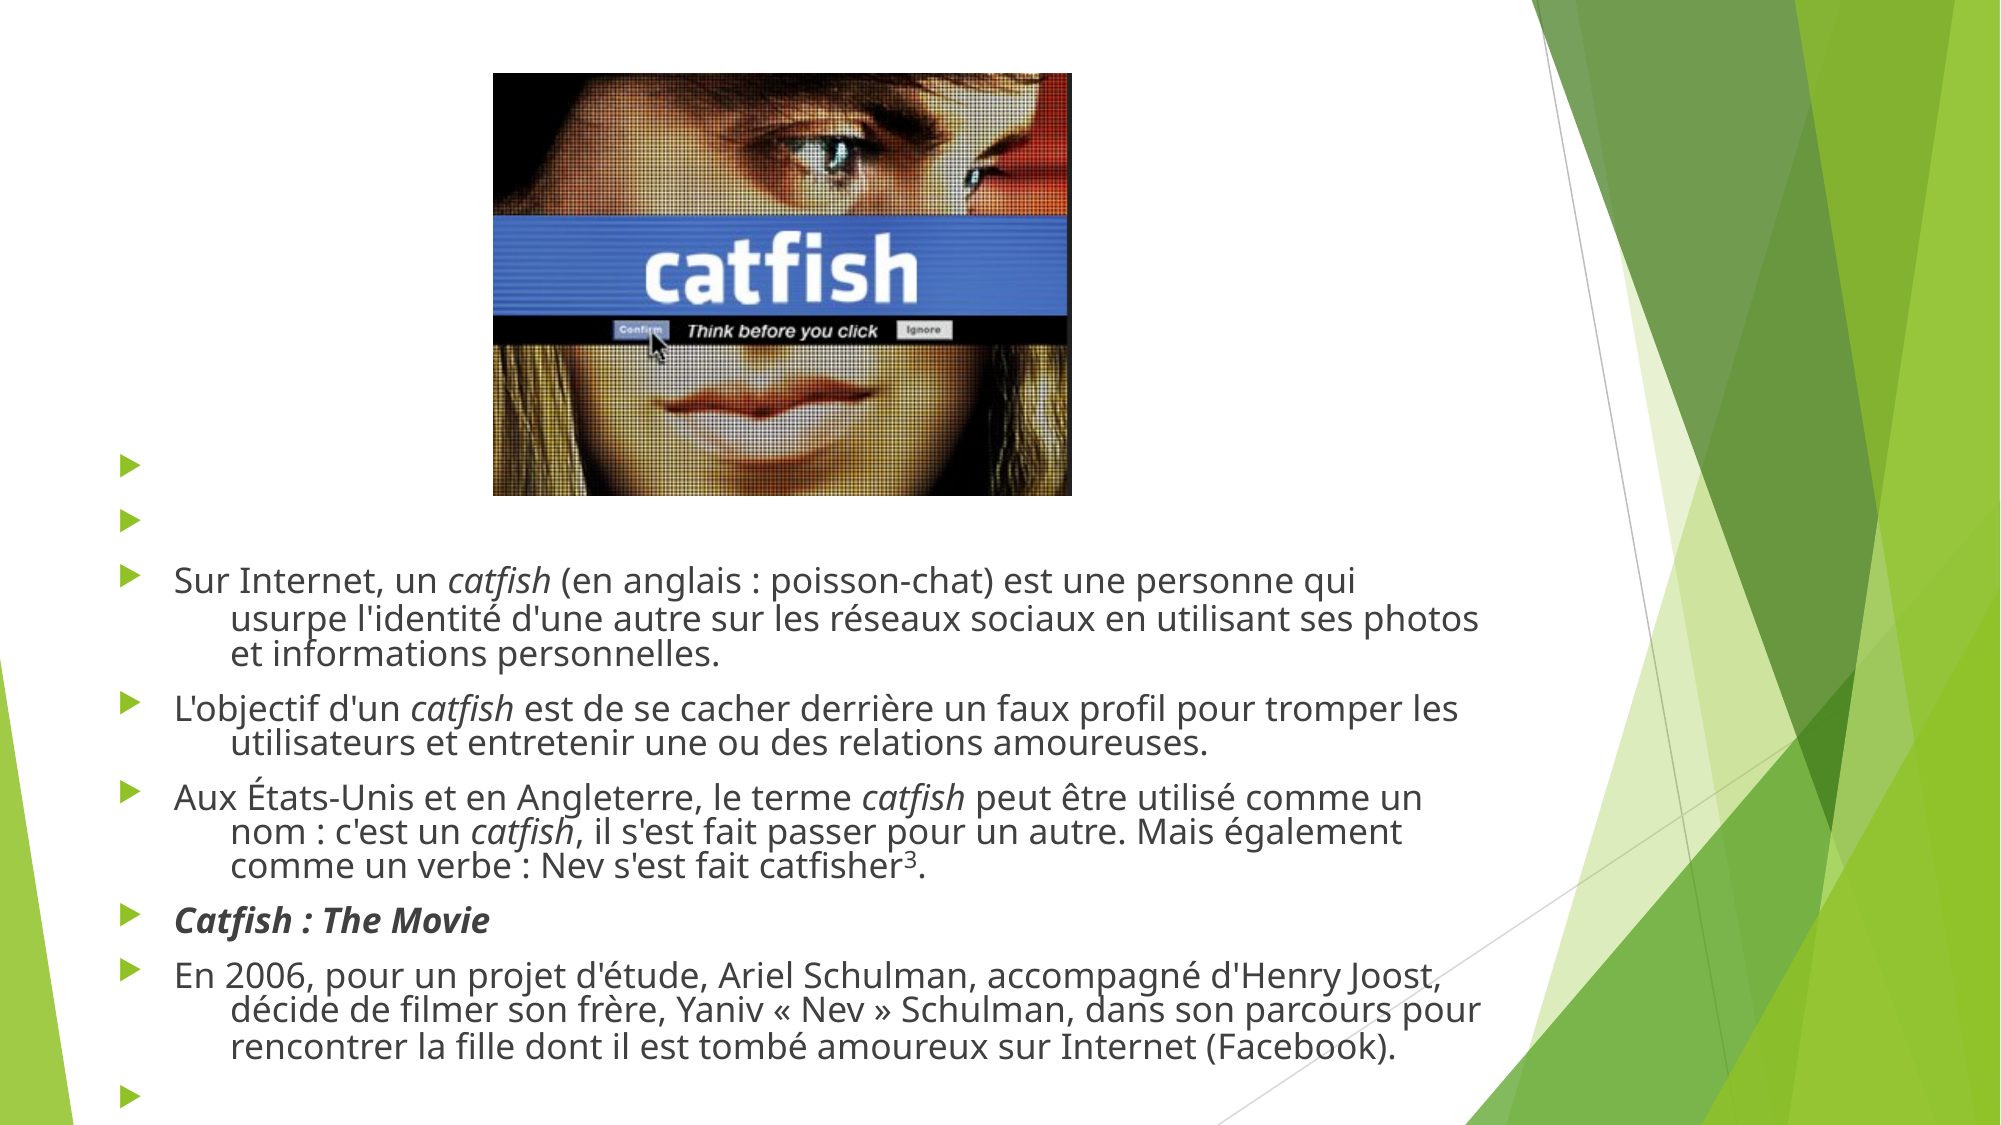

# Sur Internet, un catfish (en anglais : poisson-chat) est une personne qui usurpe l'identité d'une autre sur les réseaux sociaux en utilisant ses photos et informations personnelles.
L'objectif d'un catfish est de se cacher derrière un faux profil pour tromper les utilisateurs et entretenir une ou des relations amoureuses.
Aux États-Unis et en Angleterre, le terme catfish peut être utilisé comme un nom : c'est un catfish, il s'est fait passer pour un autre. Mais également comme un verbe : Nev s'est fait catfisher3.
Catfish : The Movie
En 2006, pour un projet d'étude, Ariel Schulman, accompagné d'Henry Joost, décide de filmer son frère, Yaniv « Nev » Schulman, dans son parcours pour rencontrer la fille dont il est tombé amoureux sur Internet (Facebook).